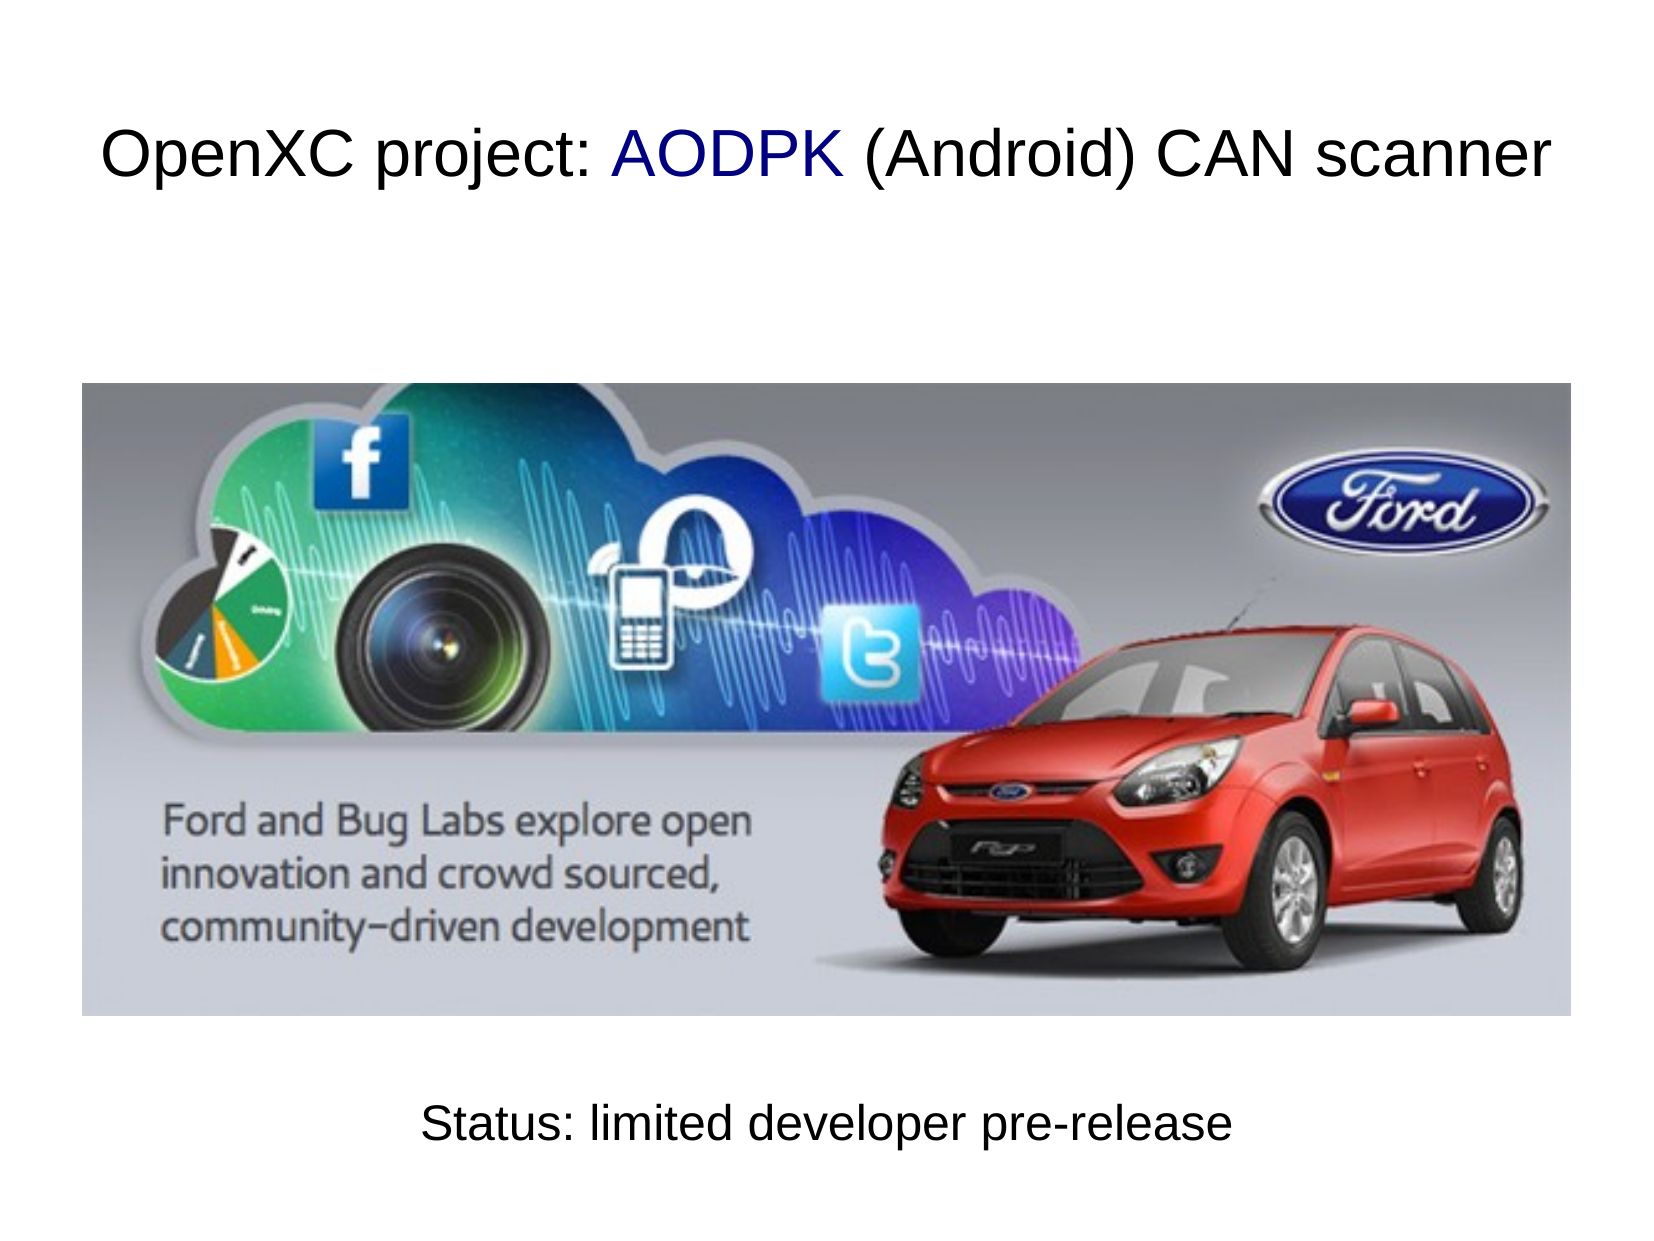

# OpenXC project: AODPK (Android) CAN scanner
Status: limited developer pre-release